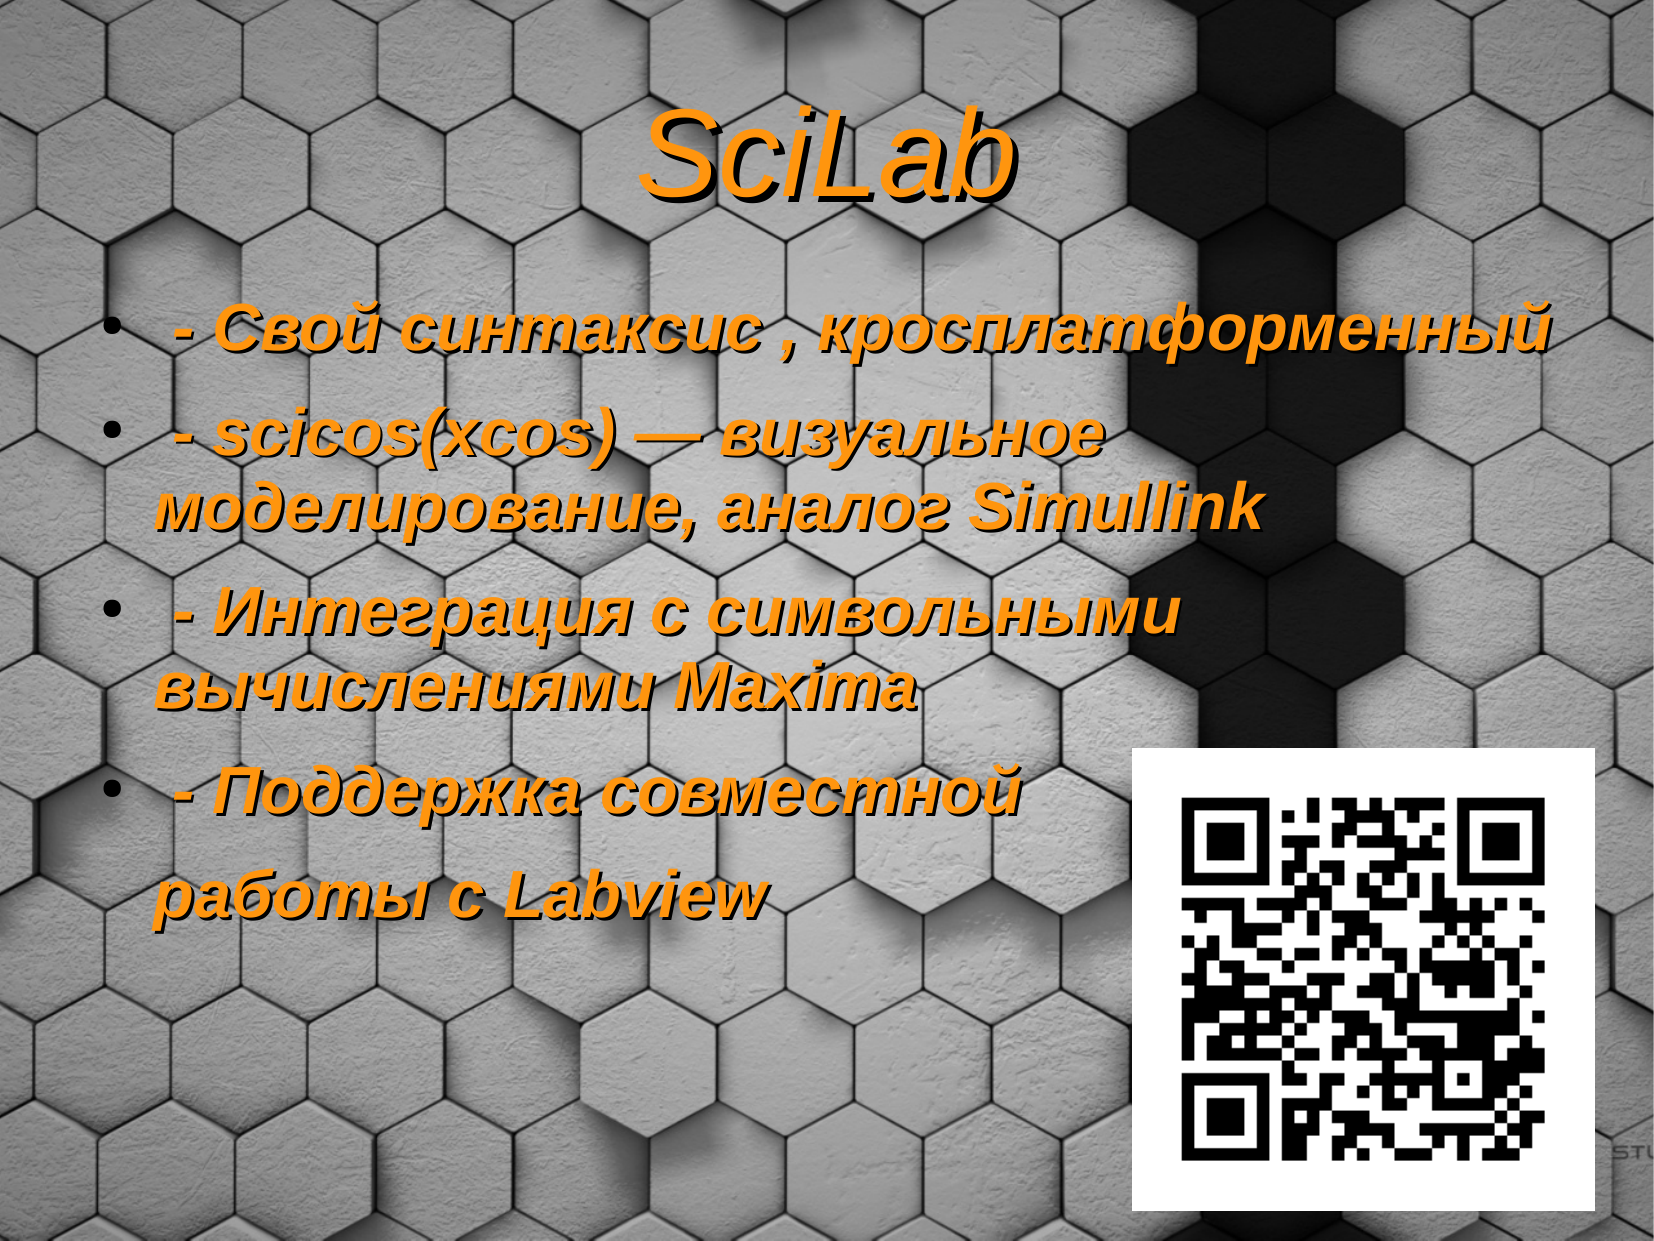

# SciLab
 - Свой синтаксис , кросплатформенный
 - scicos(xcos) — визуальное моделирование, аналог Simullink
 - Интеграция с символьными вычислениями Maxima
 - Поддержка совместной
работы с Labview